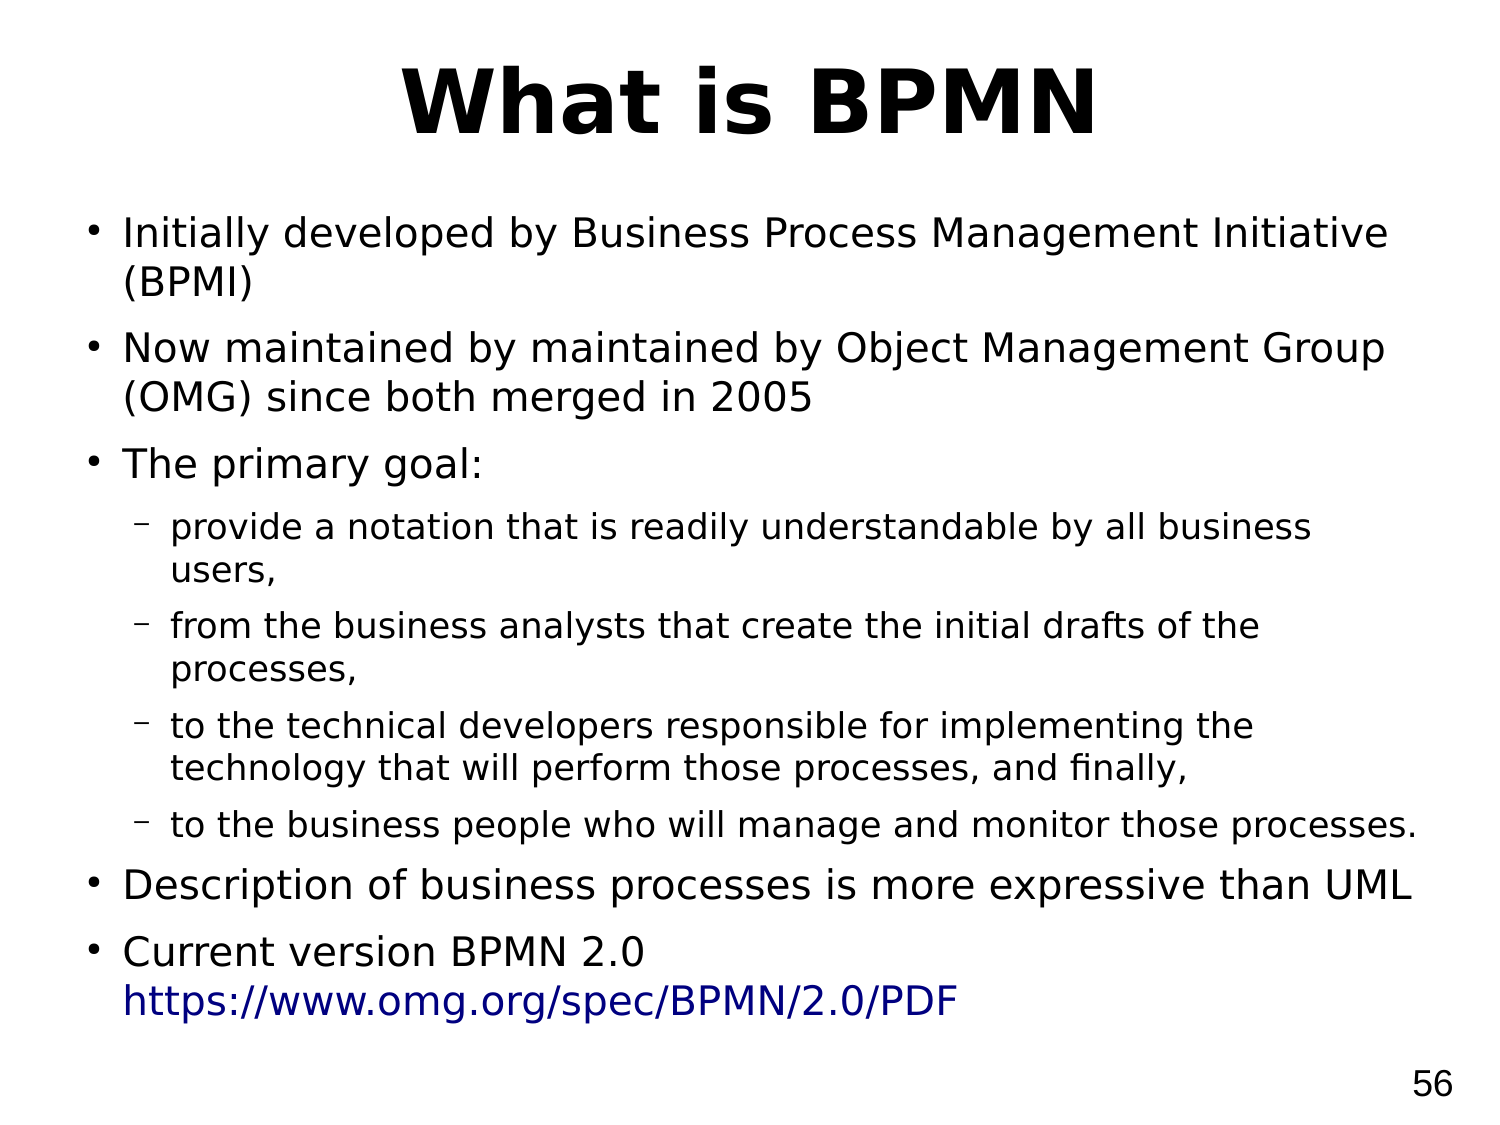

# What is BPMN
Initially developed by Business Process Management Initiative (BPMI)
Now maintained by maintained by Object Management Group (OMG) since both merged in 2005
The primary goal:
provide a notation that is readily understandable by all business users,
from the business analysts that create the initial drafts of the processes,
to the technical developers responsible for implementing the technology that will perform those processes, and finally,
to the business people who will manage and monitor those processes.
Description of business processes is more expressive than UML
Current version BPMN 2.0 https://www.omg.org/spec/BPMN/2.0/PDF